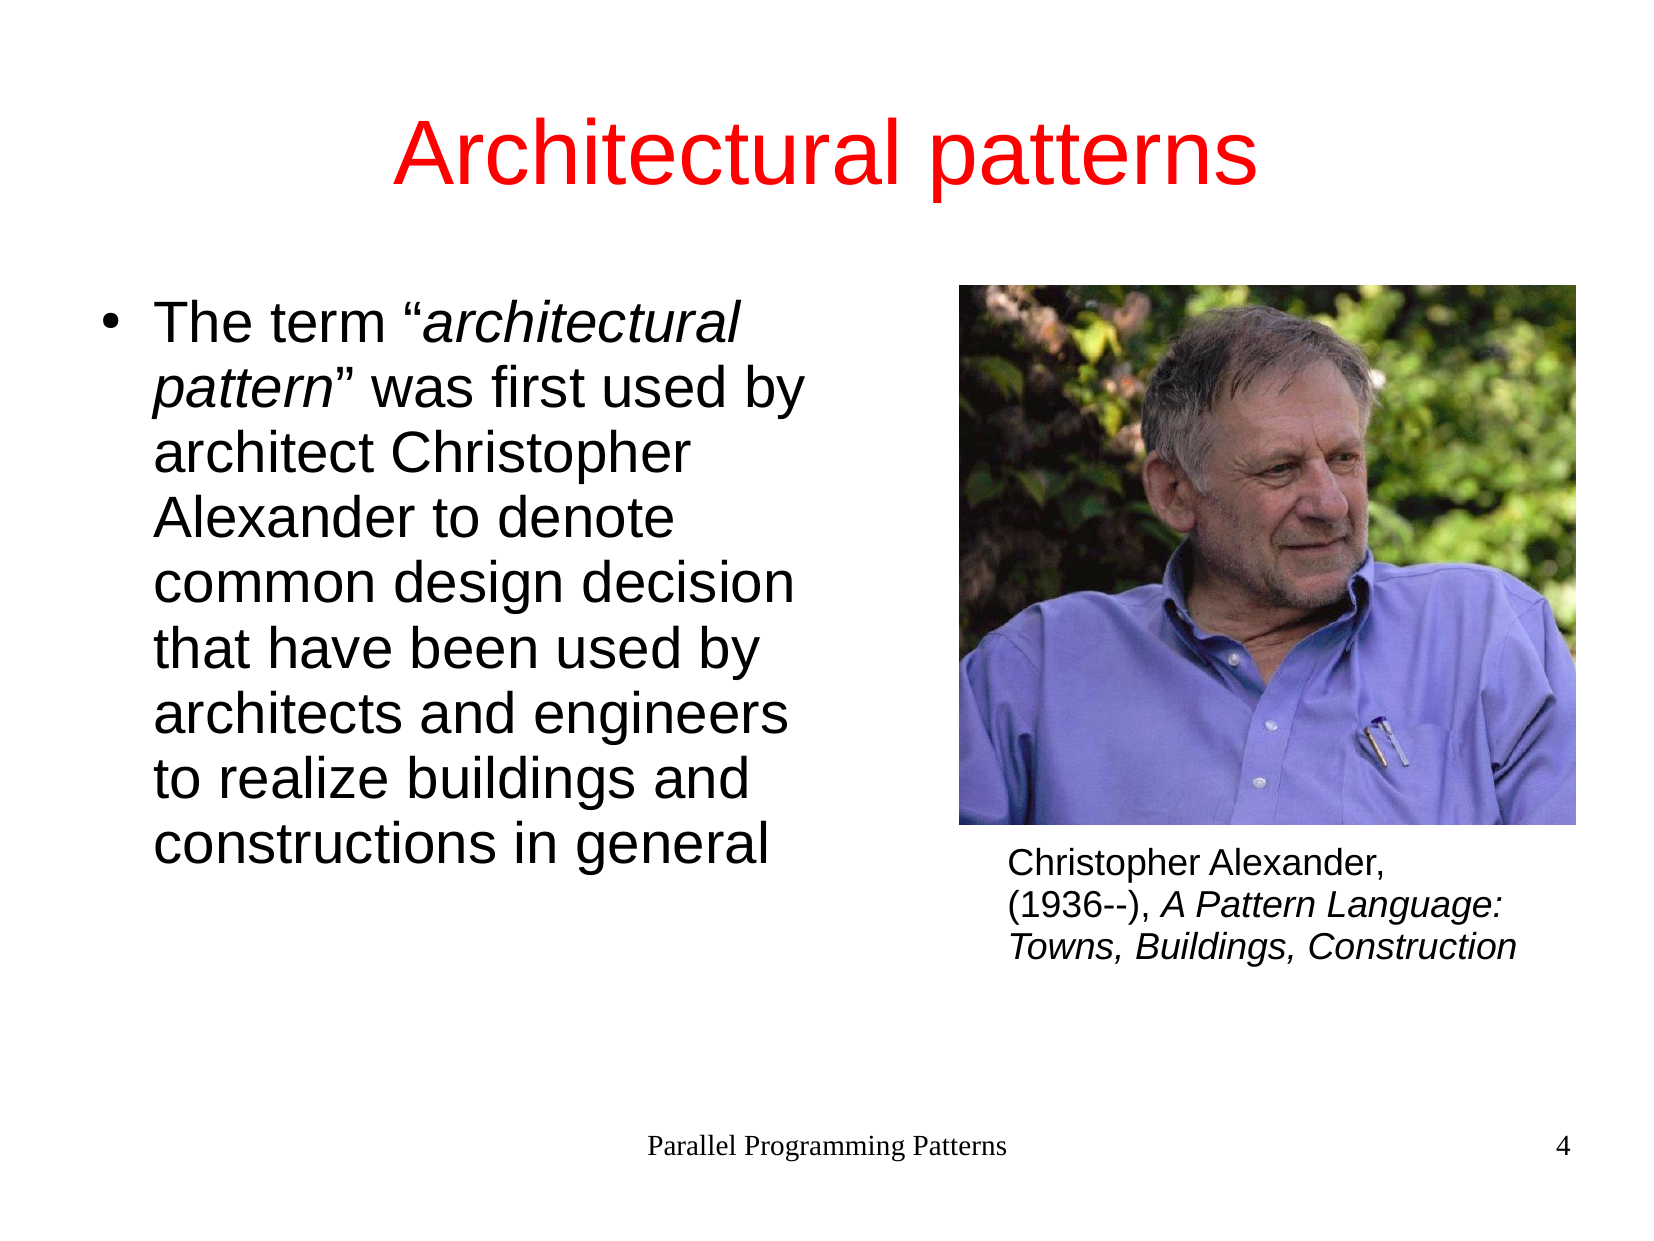

# Architectural patterns
The term “architectural pattern” was first used by architect Christopher Alexander to denote common design decision that have been used by architects and engineers to realize buildings and constructions in general
Christopher Alexander,
(1936--), A Pattern Language: Towns, Buildings, Construction
Parallel Programming Patterns
4